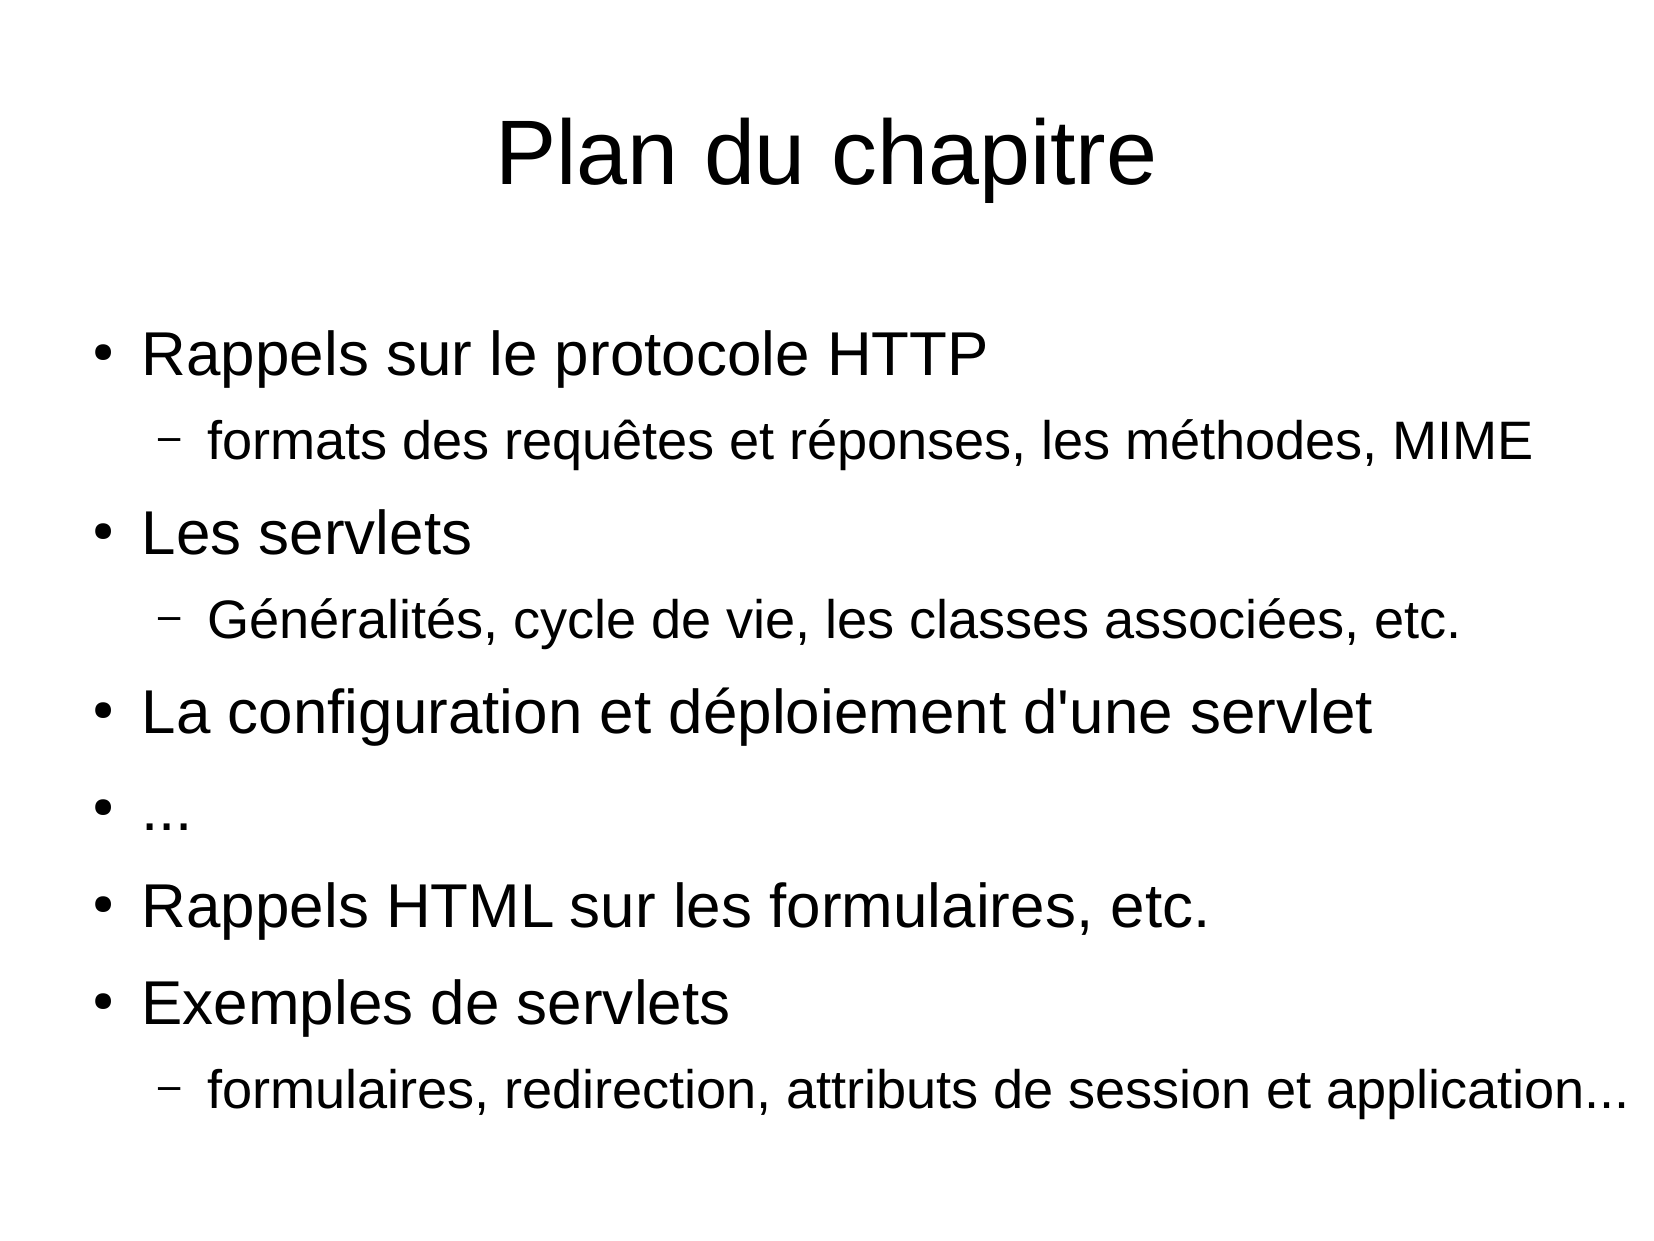

# Plan du chapitre
Rappels sur le protocole HTTP
formats des requêtes et réponses, les méthodes, MIME
Les servlets
Généralités, cycle de vie, les classes associées, etc.
La configuration et déploiement d'une servlet
...
Rappels HTML sur les formulaires, etc.
Exemples de servlets
formulaires, redirection, attributs de session et application...